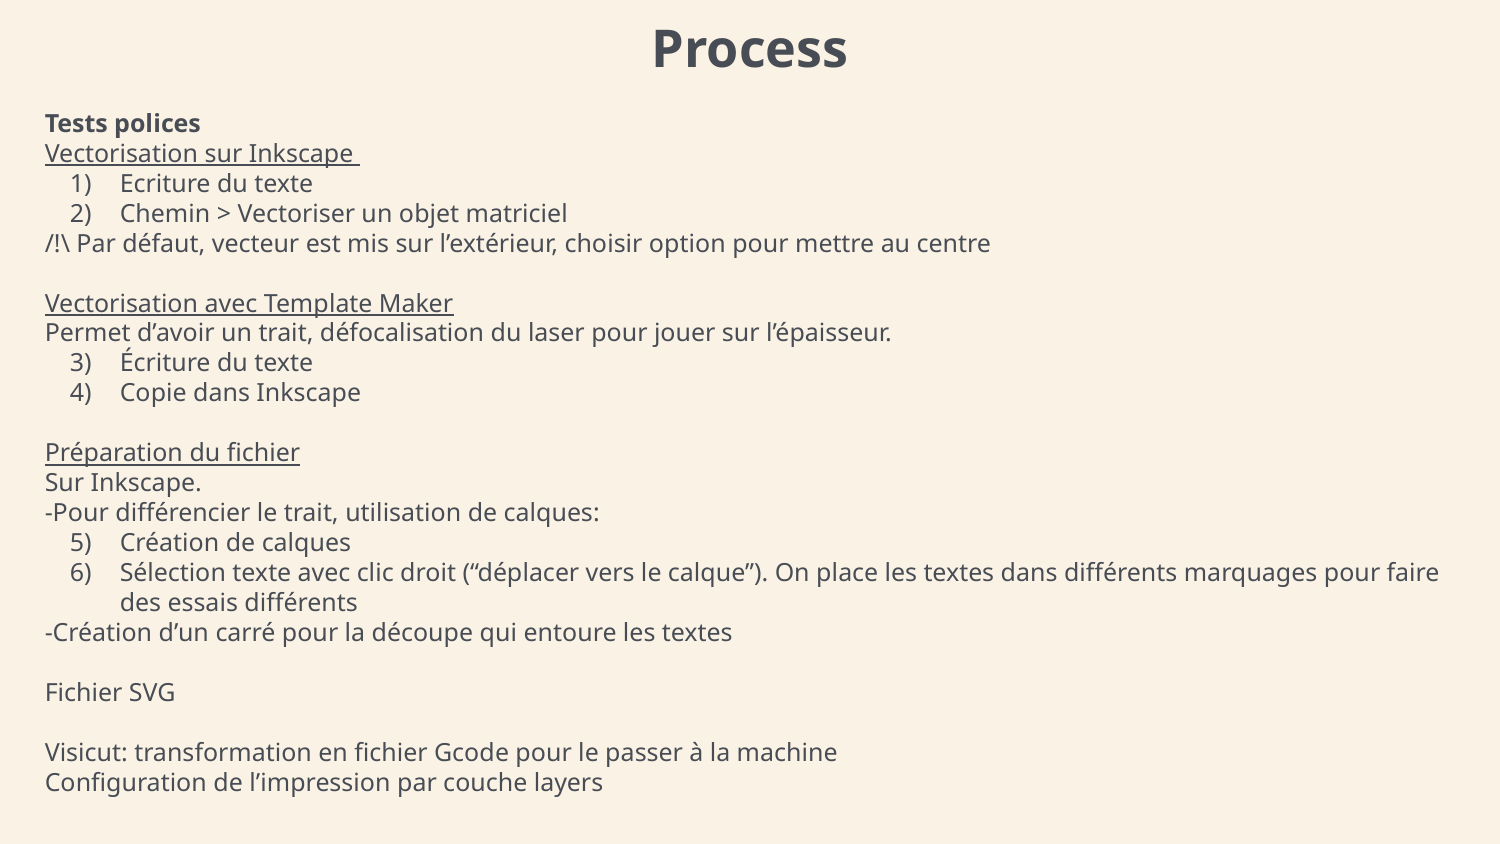

Process
Tests polices
Vectorisation sur Inkscape
Ecriture du texte
Chemin > Vectoriser un objet matriciel
/!\ Par défaut, vecteur est mis sur l’extérieur, choisir option pour mettre au centre
Vectorisation avec Template Maker
Permet d’avoir un trait, défocalisation du laser pour jouer sur l’épaisseur.
Écriture du texte
Copie dans Inkscape
Préparation du fichier
Sur Inkscape.
-Pour différencier le trait, utilisation de calques:
Création de calques
Sélection texte avec clic droit (“déplacer vers le calque”). On place les textes dans différents marquages pour faire des essais différents
-Création d’un carré pour la découpe qui entoure les textes
Fichier SVG
Visicut: transformation en fichier Gcode pour le passer à la machine
Configuration de l’impression par couche layers